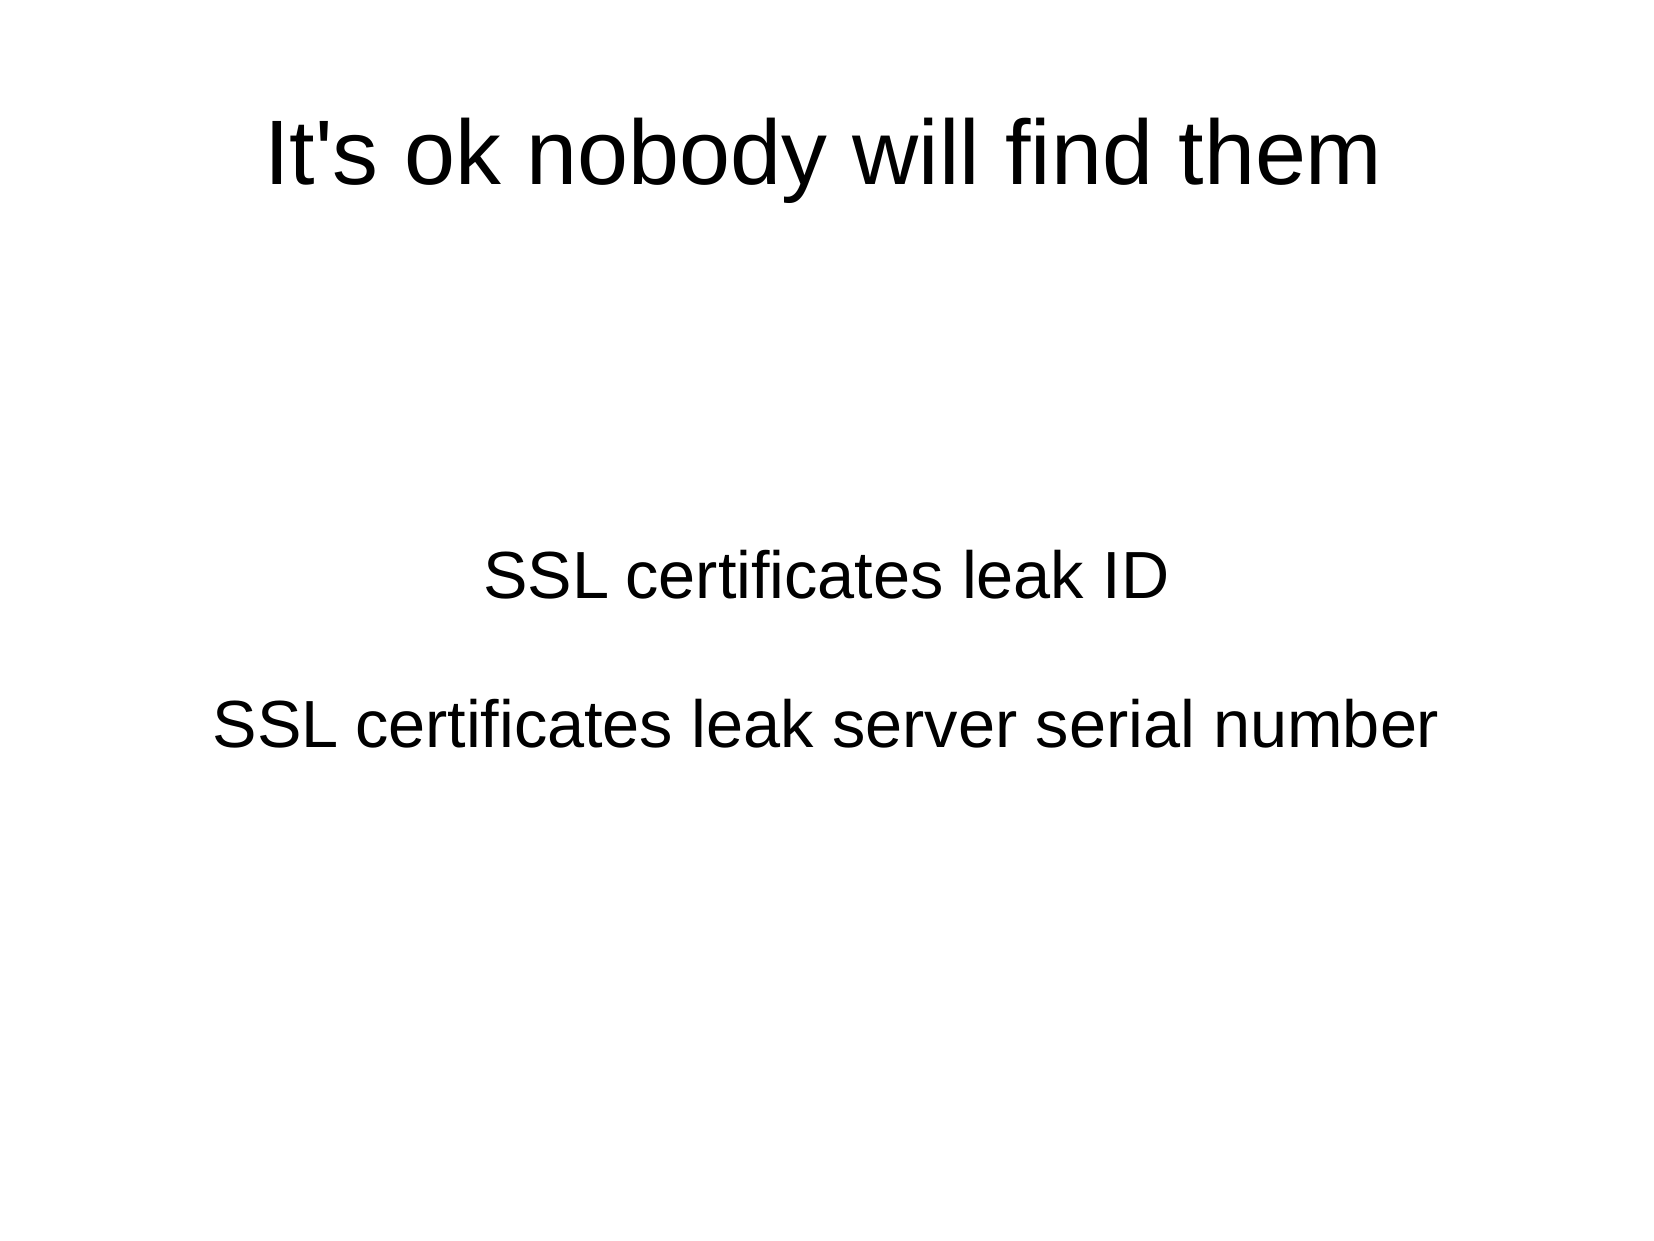

# It's ok nobody will find them
SSL certificates leak ID
SSL certificates leak server serial number